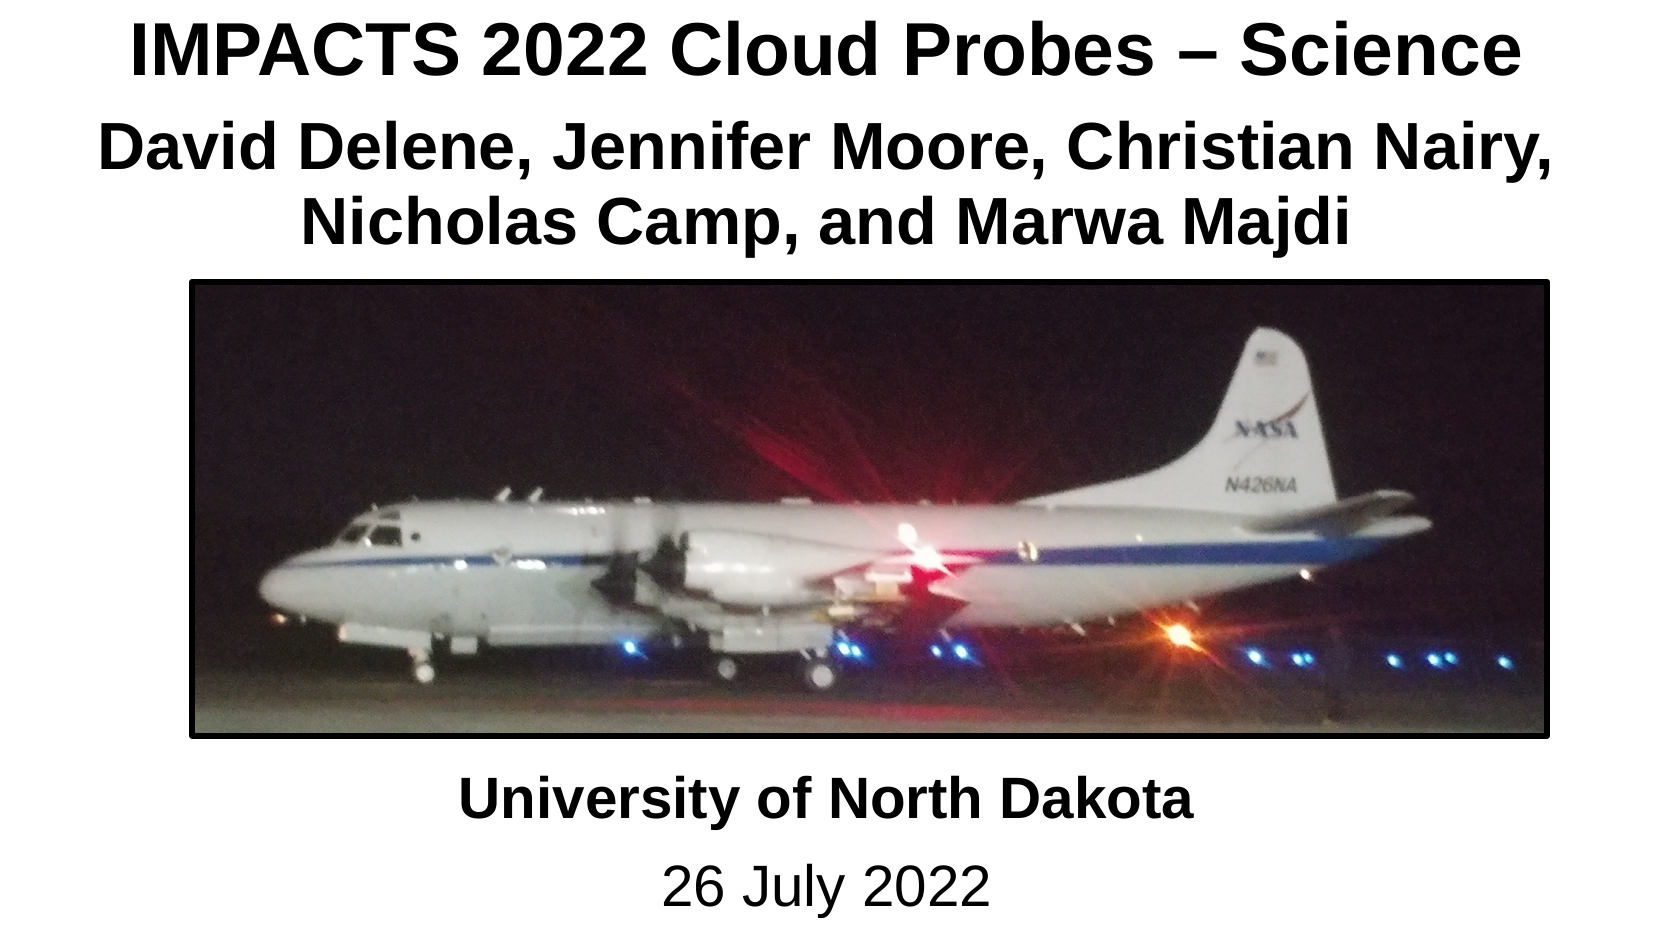

IMPACTS 2022 Cloud Probes – Science
David Delene, Jennifer Moore, Christian Nairy, Nicholas Camp, and Marwa Majdi
University of North Dakota
26 July 2022